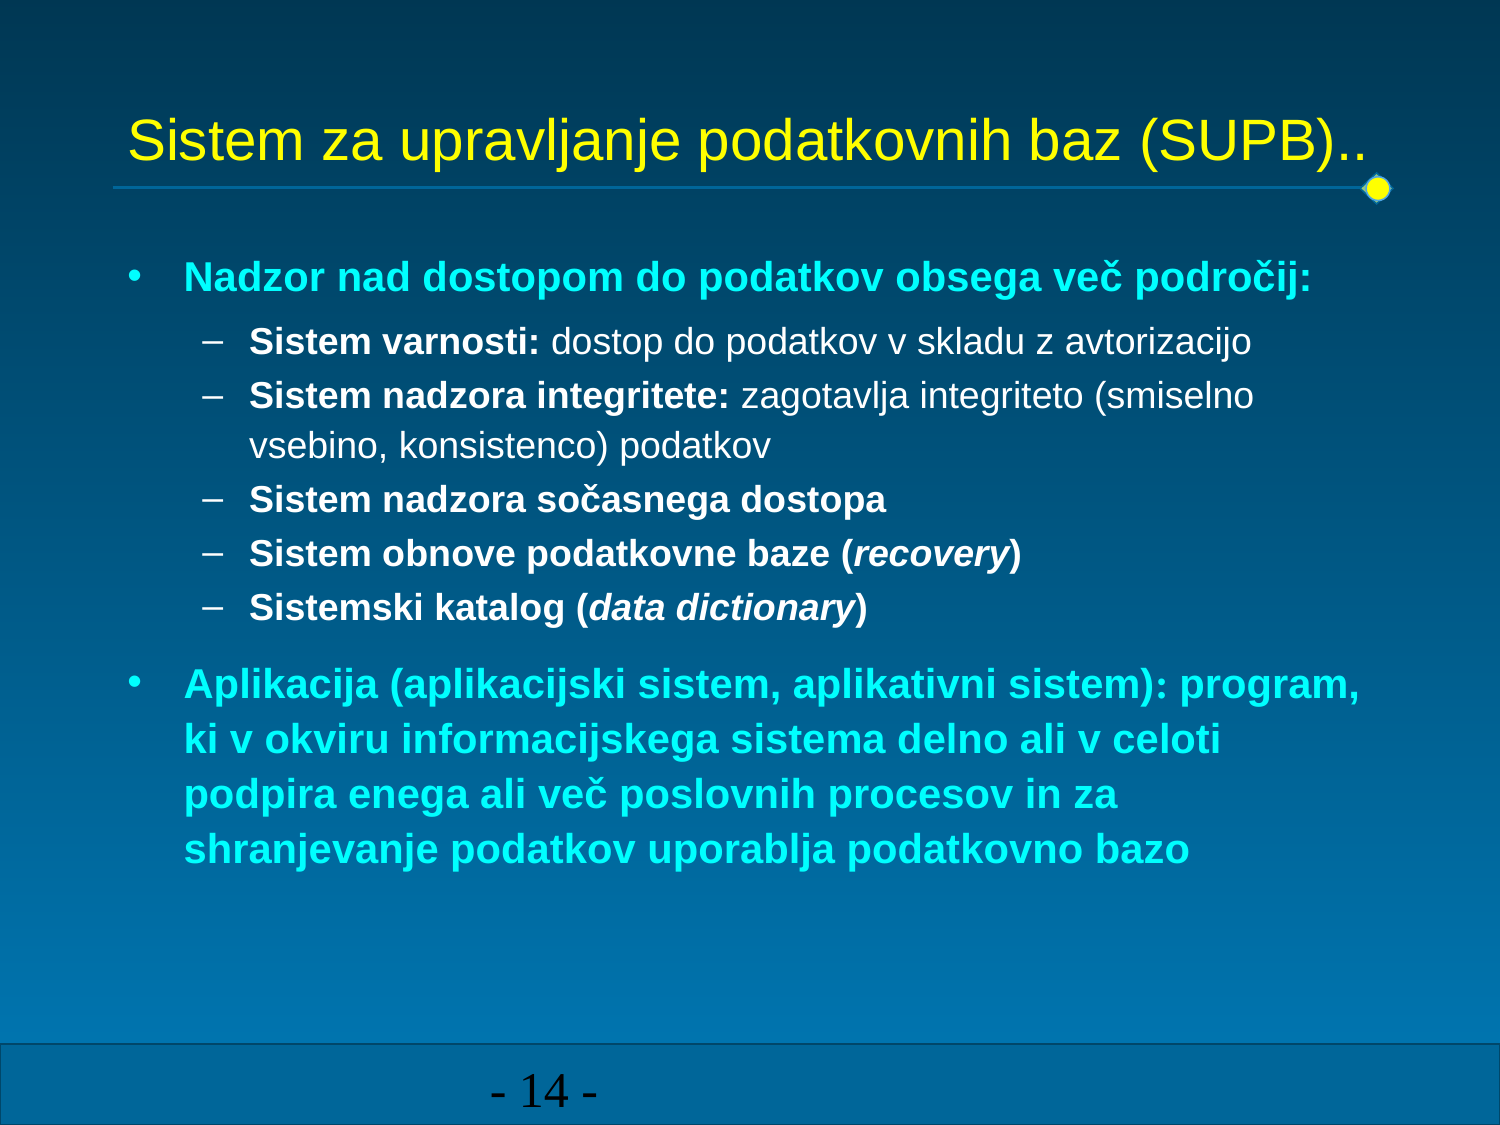

# Sistem za upravljanje podatkovnih baz (SUPB)..
Nadzor nad dostopom do podatkov obsega več področij:
Sistem varnosti: dostop do podatkov v skladu z avtorizacijo
Sistem nadzora integritete: zagotavlja integriteto (smiselno vsebino, konsistenco) podatkov
Sistem nadzora sočasnega dostopa
Sistem obnove podatkovne baze (recovery)
Sistemski katalog (data dictionary)
Aplikacija (aplikacijski sistem, aplikativni sistem): program, ki v okviru informacijskega sistema delno ali v celoti podpira enega ali več poslovnih procesov in za shranjevanje podatkov uporablja podatkovno bazo
(c) Pearson Education 2005